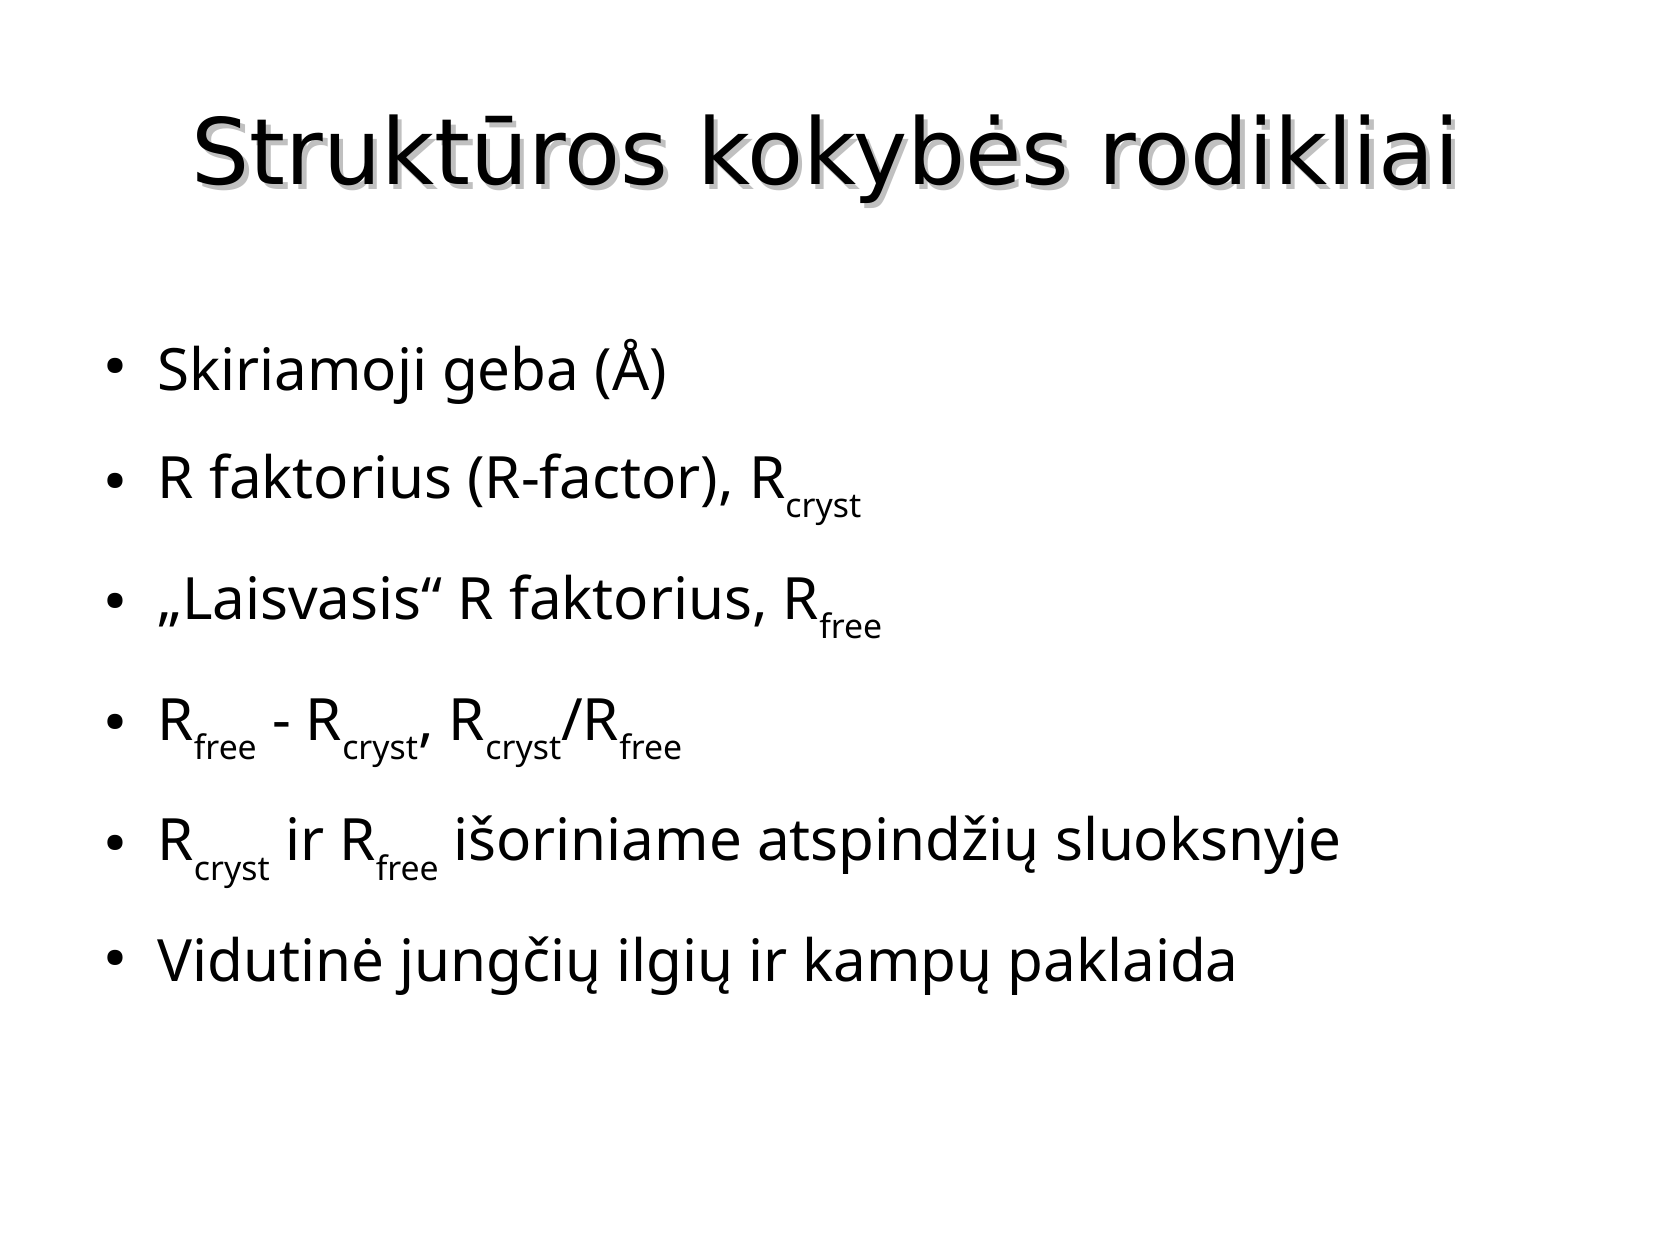

# Struktūros kokybės rodikliai
Skiriamoji geba (Å)
R faktorius (R-factor), Rcryst
„Laisvasis“ R faktorius, Rfree
Rfree - Rcryst, Rcryst/Rfree
Rcryst ir Rfree išoriniame atspindžių sluoksnyje
Vidutinė jungčių ilgių ir kampų paklaida